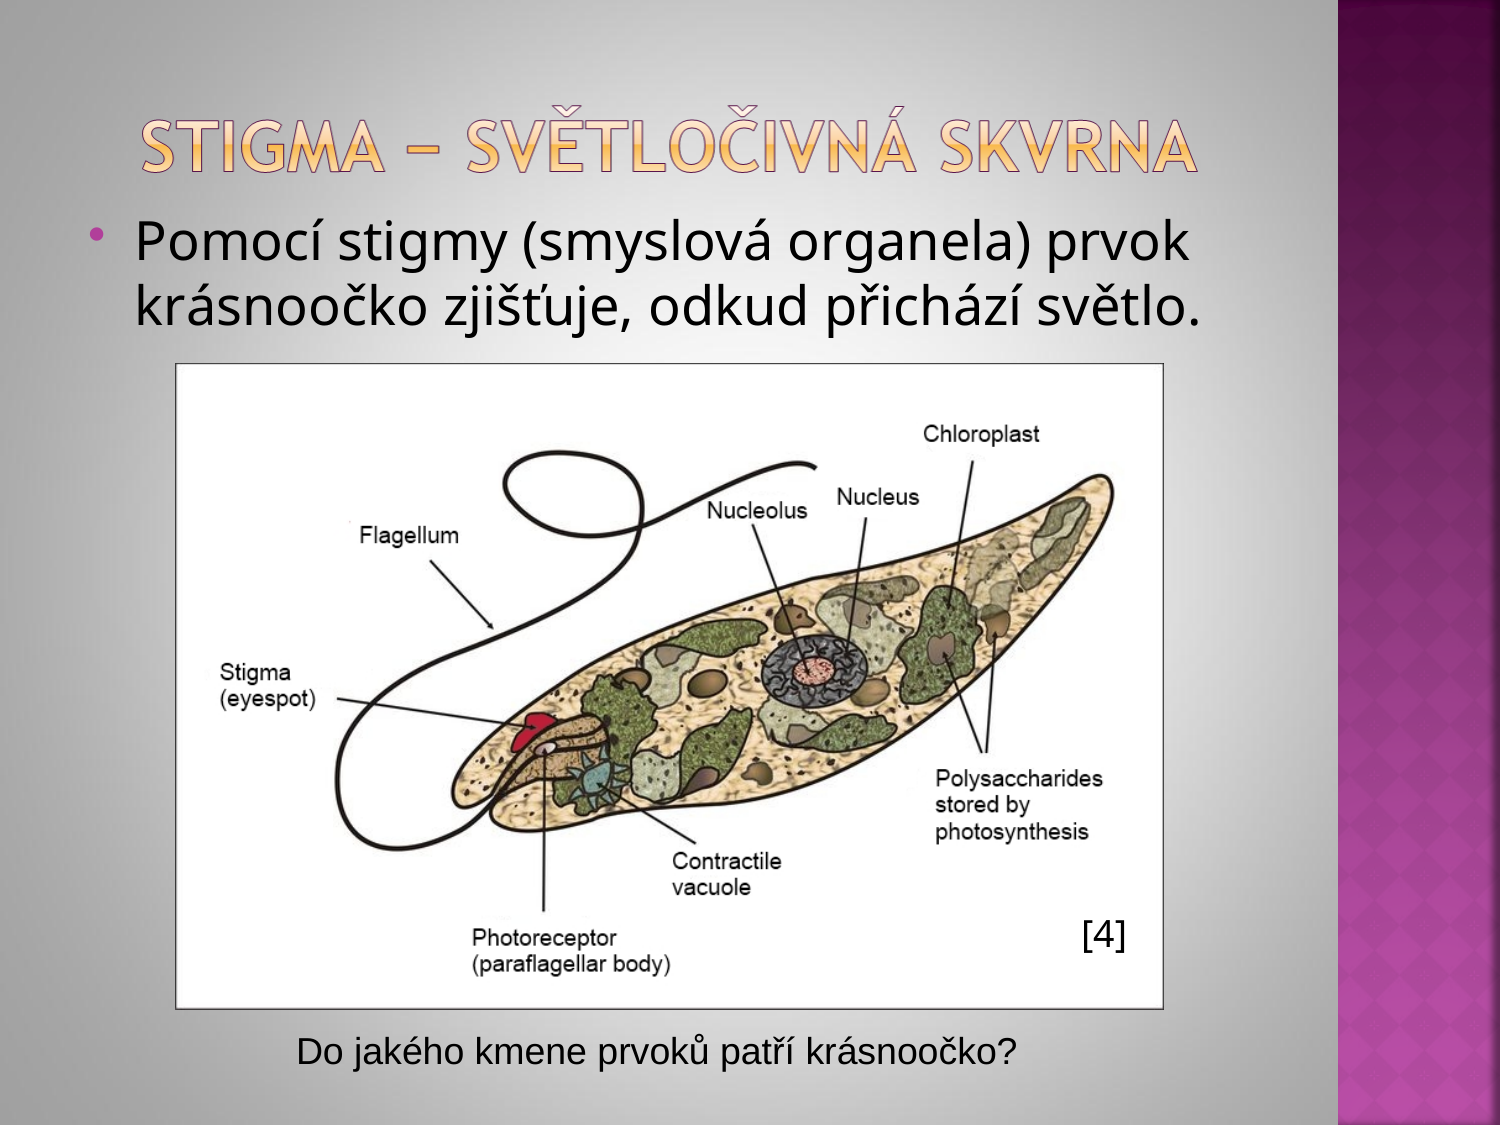

# Pomocí stigmy (smyslová organela) prvok krásnoočko zjišťuje, odkud přichází světlo.
[4]
Do jakého kmene prvoků patří krásnoočko?